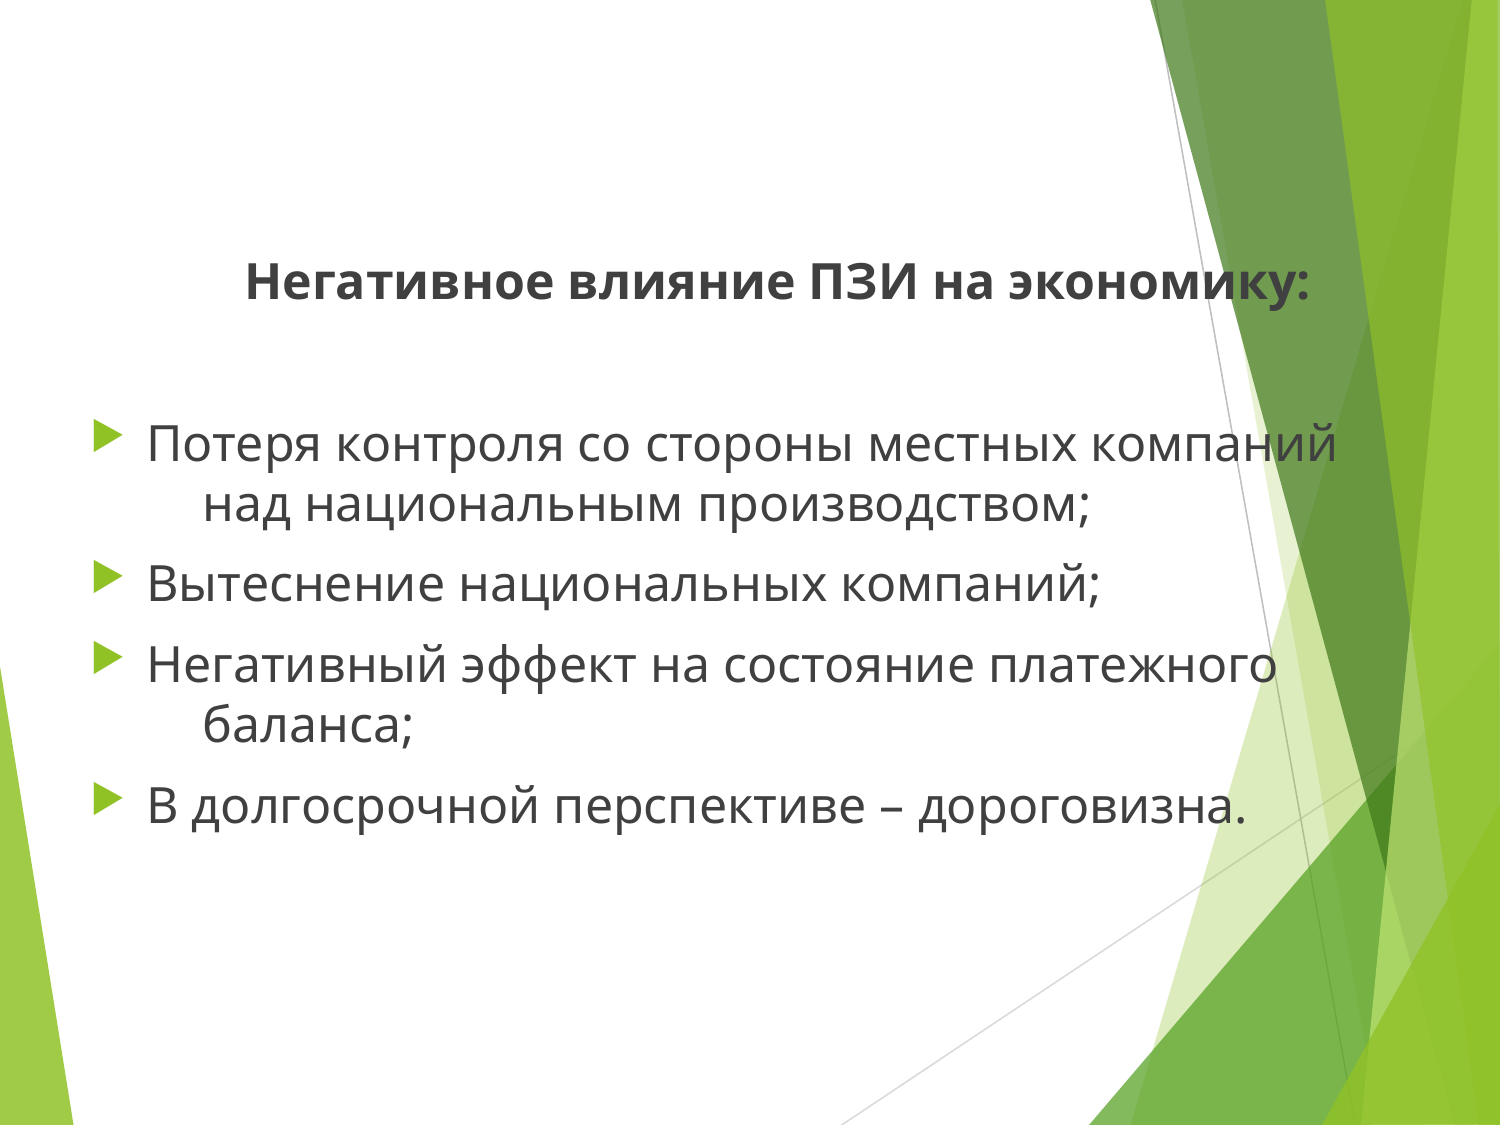

# Негативное влияние ПЗИ на экономику:
Потеря контроля со стороны местных компаний над национальным производством;
Вытеснение национальных компаний;
Негативный эффект на состояние платежного баланса;
В долгосрочной перспективе – дороговизна.